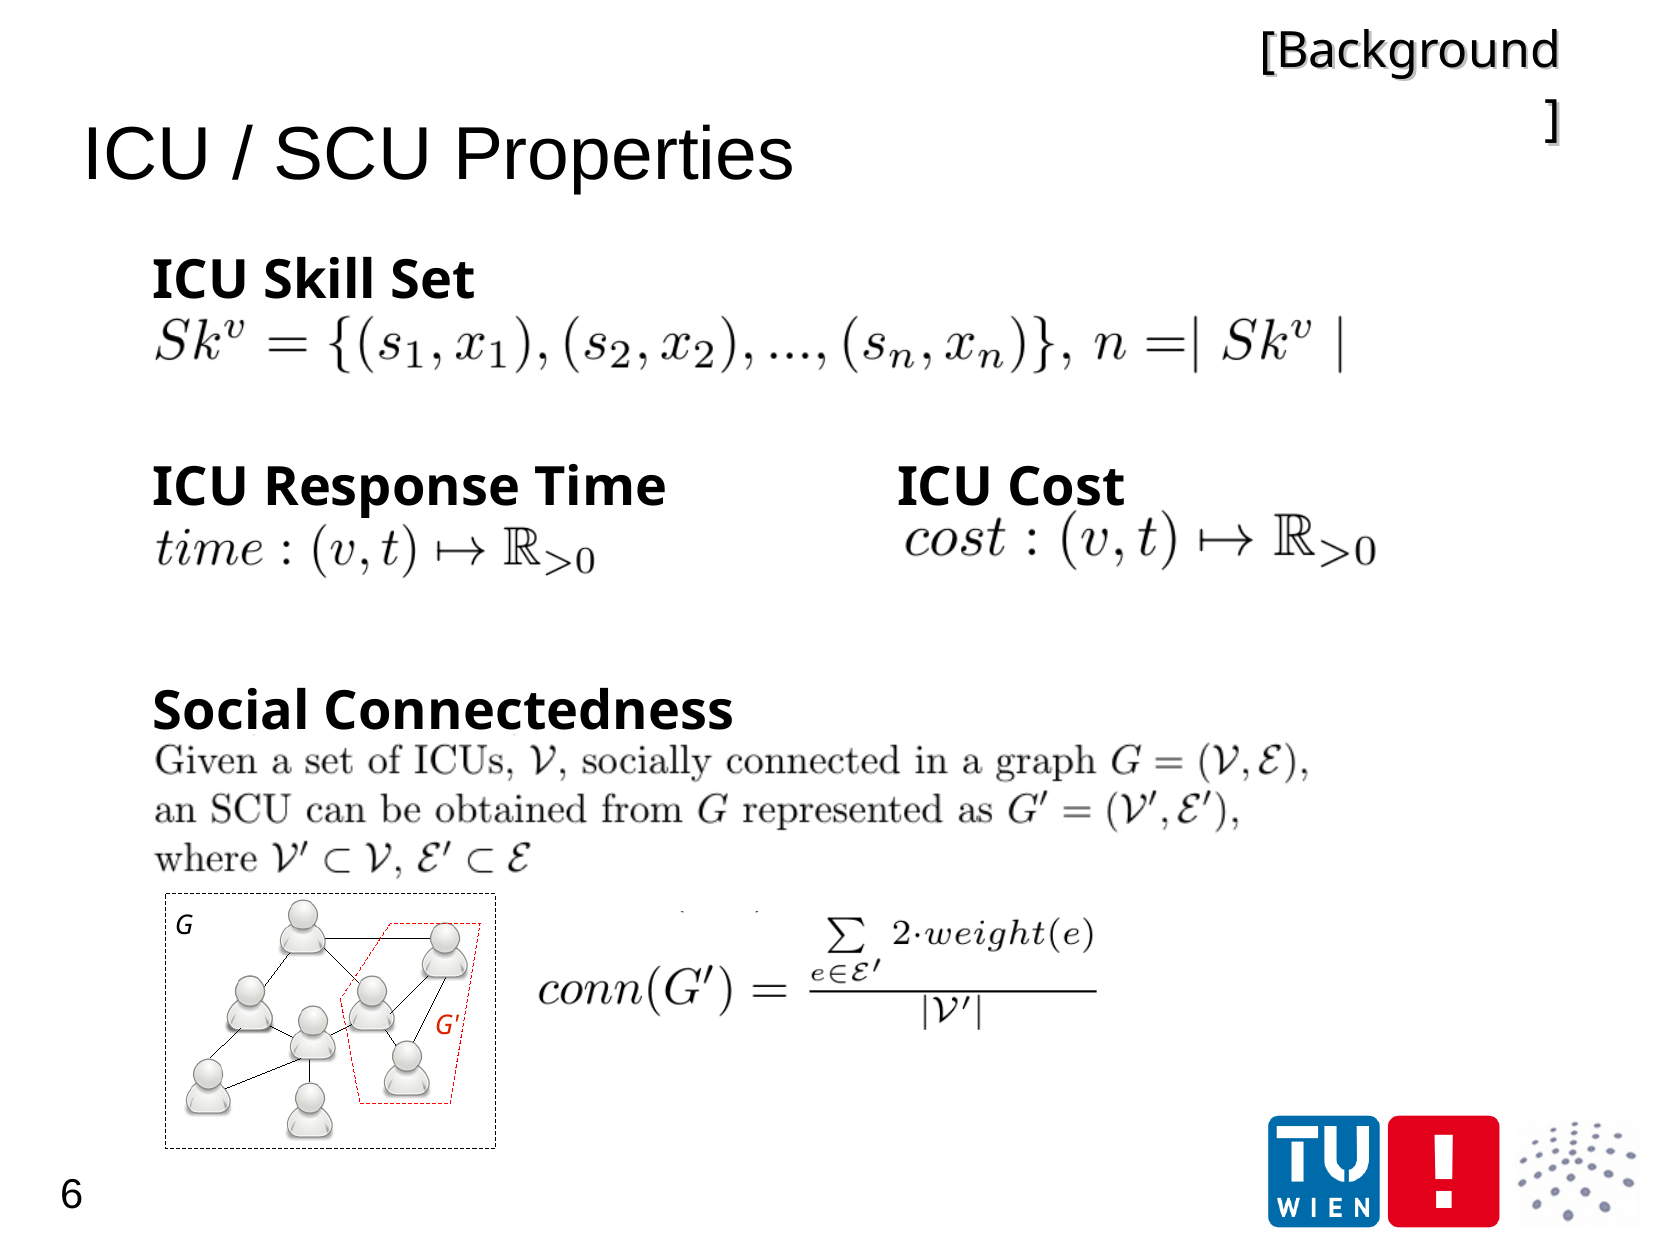

[Background]
# ICU / SCU Properties
ICU Skill Set
ICU Response Time
ICU Cost
Social Connectedness
G
G'
6